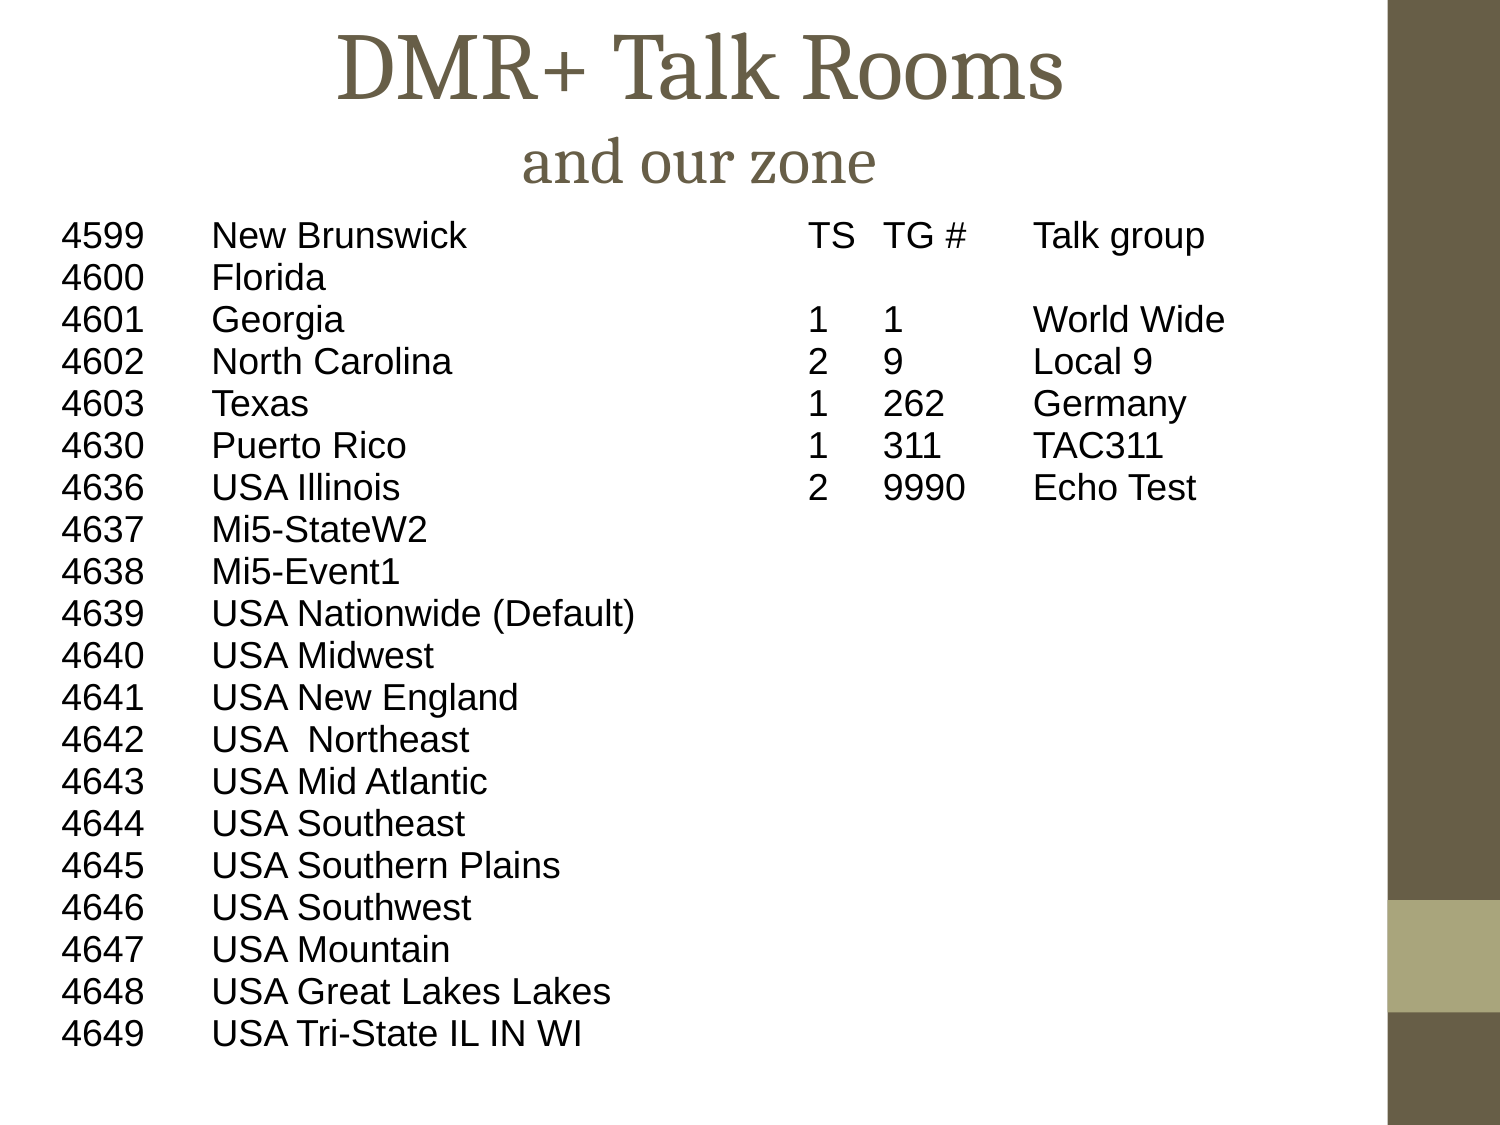

# DMR+ Talk Rooms and our zone
4599	New Brunswick
4600	Florida
4601	Georgia
4602	North Carolina
4603	Texas
4630	Puerto Rico
4636	USA Illinois
4637	Mi5-StateW2
4638	Mi5-Event1
4639	USA Nationwide (Default)
4640	USA Midwest
4641	USA New England
4642	USA Northeast
4643	USA Mid Atlantic
4644	USA Southeast
4645	USA Southern Plains
4646	USA Southwest
4647	USA Mountain
4648	USA Great Lakes	Lakes
4649	USA Tri-State IL IN WI
TS	TG #	Talk group
1	1		World Wide
2	9		Local 9
1	262		Germany
1	311		TAC311
2	9990	Echo Test